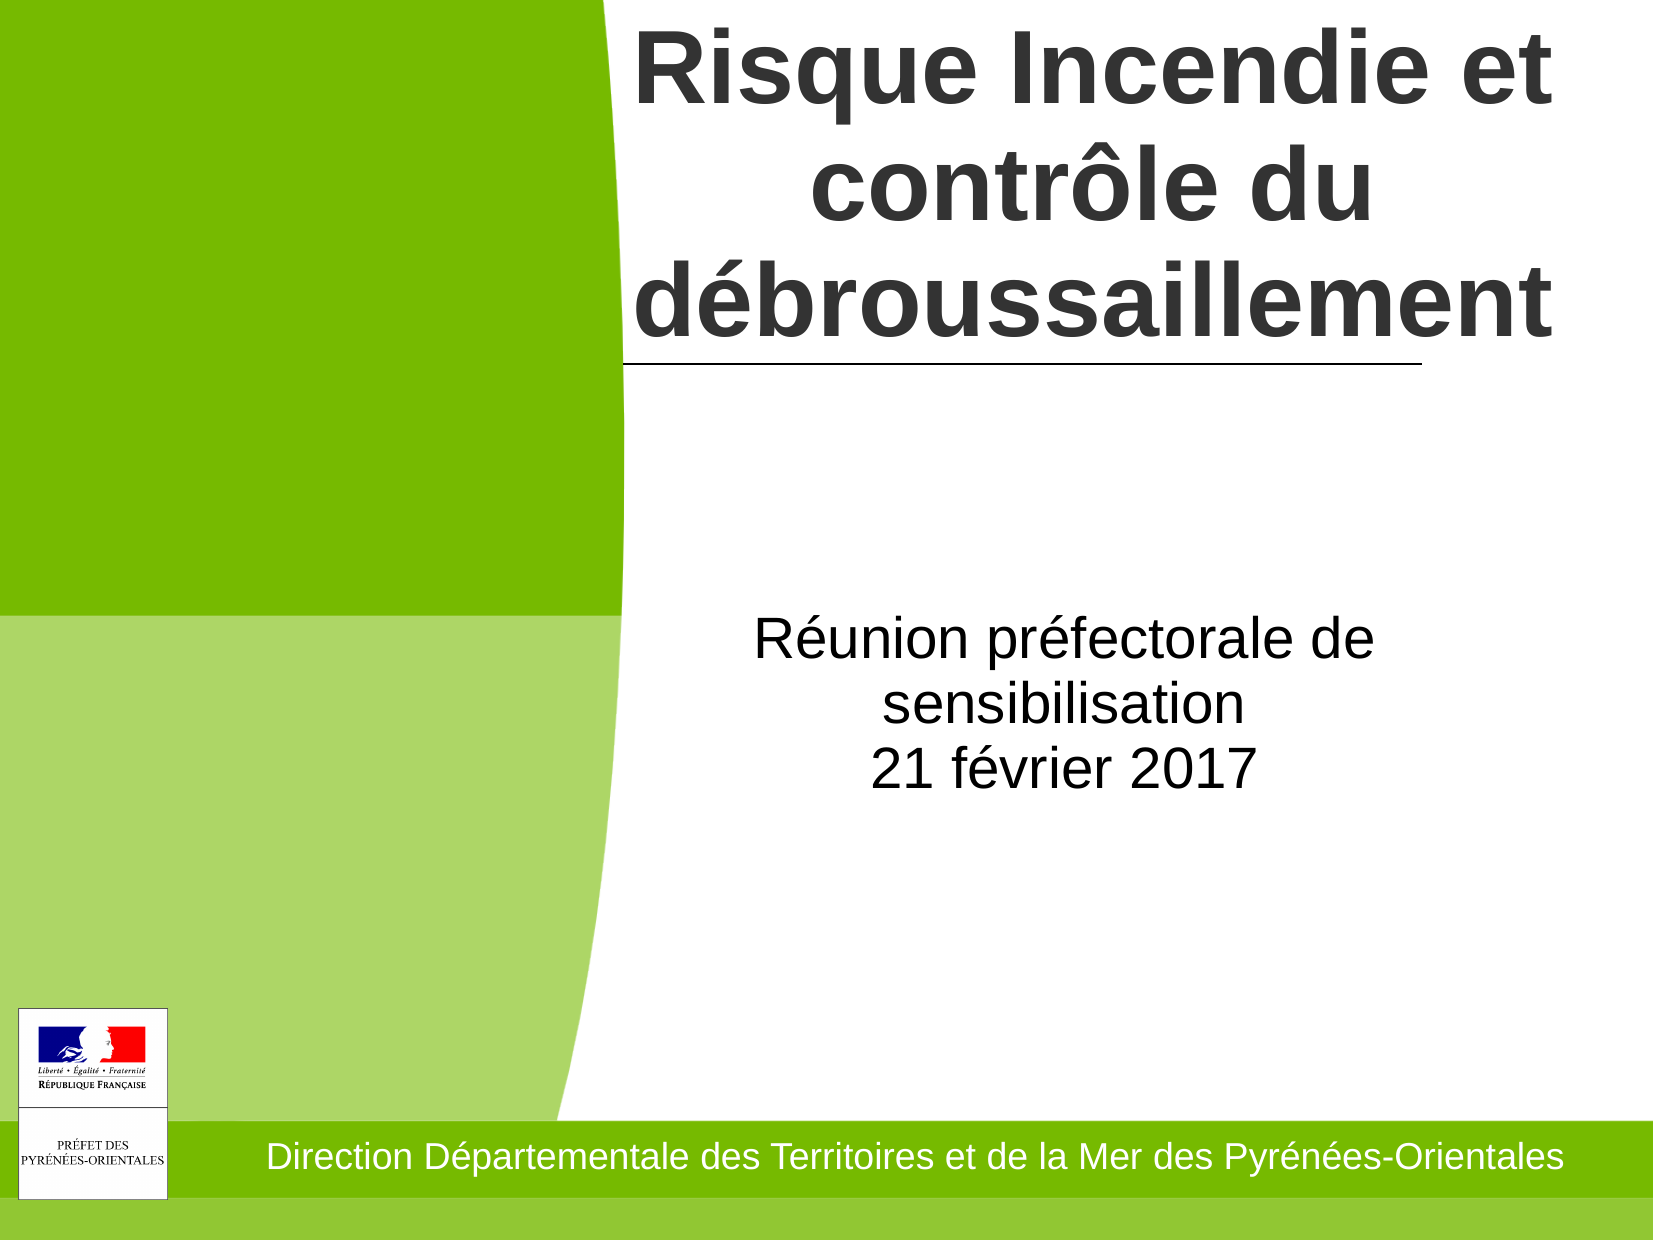

Risque Incendie et contrôle du débroussaillement
# Réunion préfectorale de sensibilisation
21 février 2017